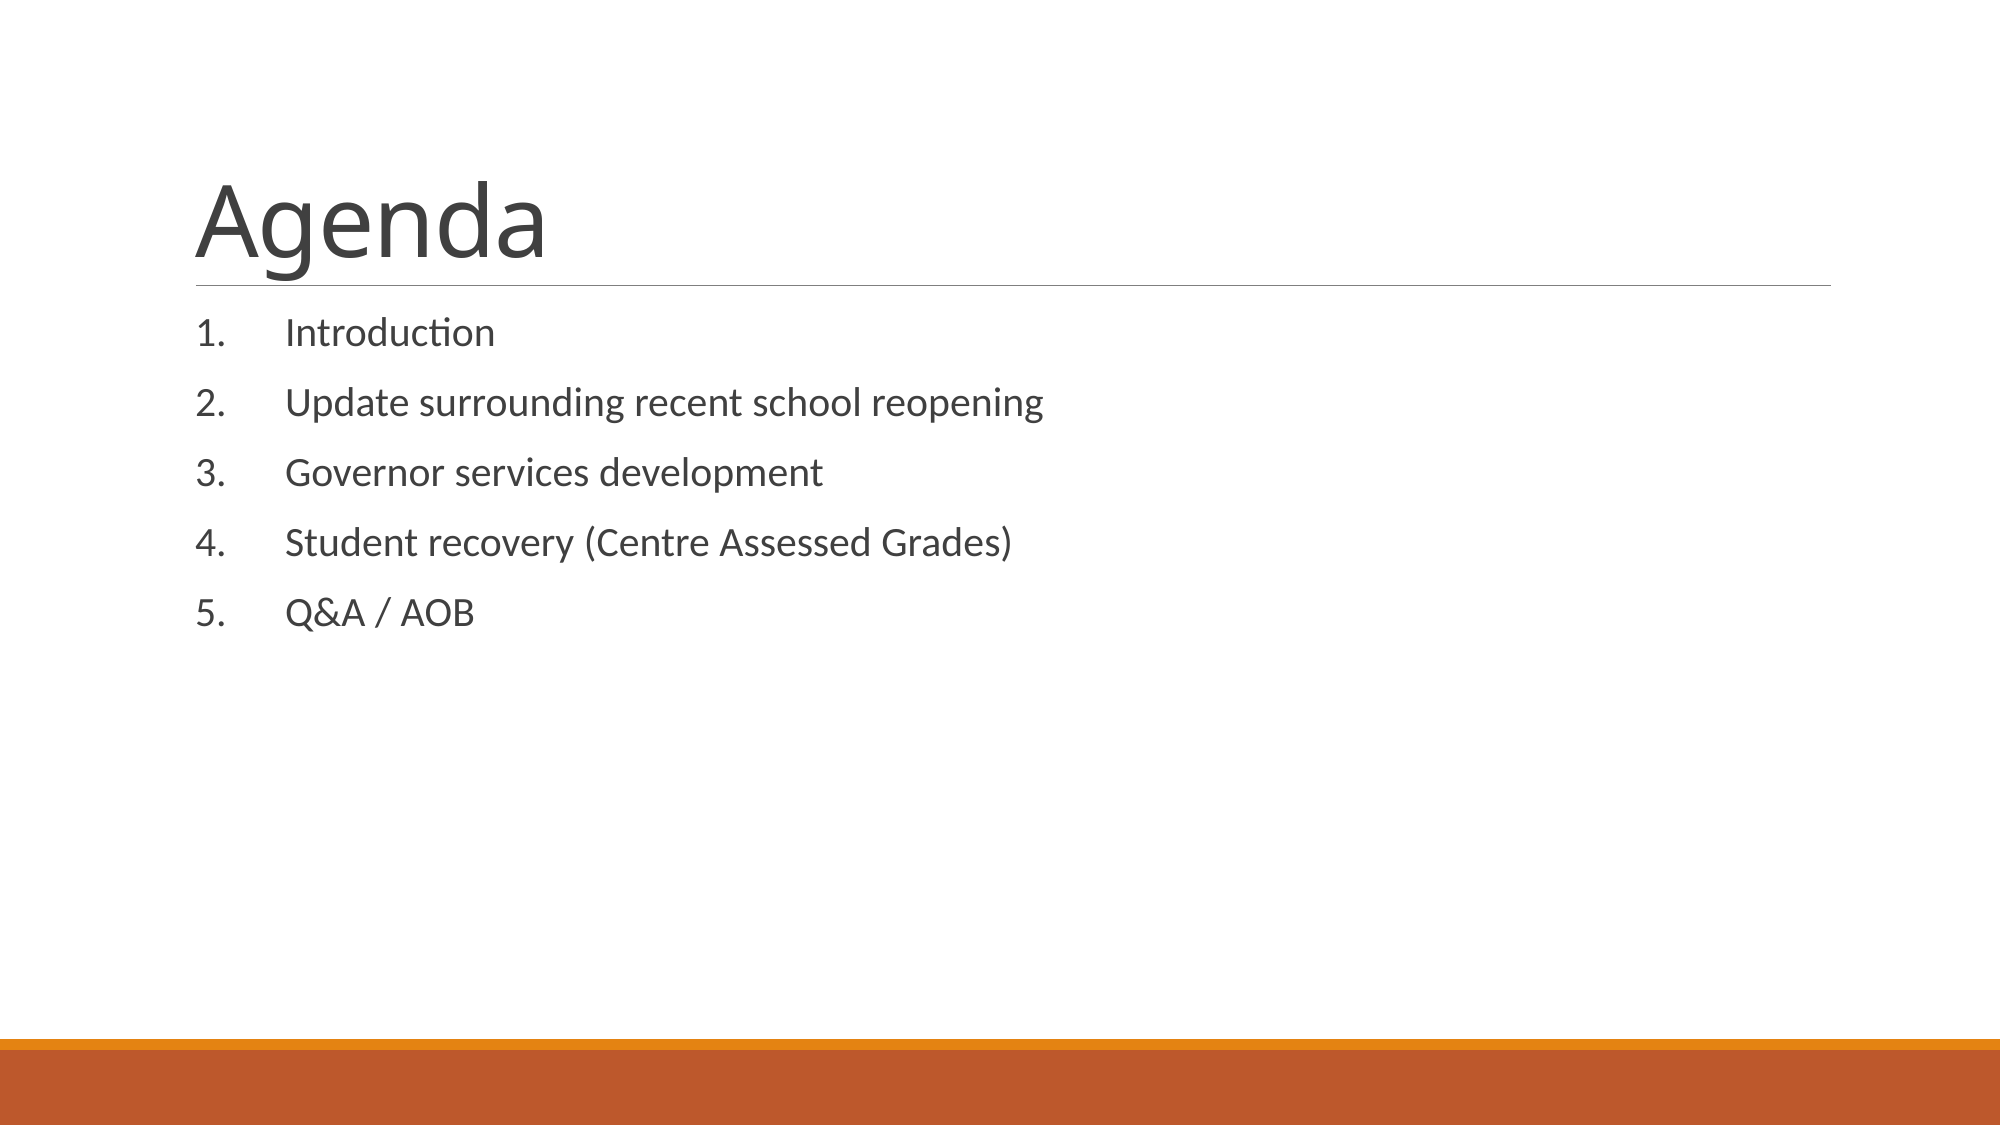

# Agenda
1.	Introduction
2.	Update surrounding recent school reopening
3.	Governor services development
4.	Student recovery (Centre Assessed Grades)
5.	Q&A / AOB